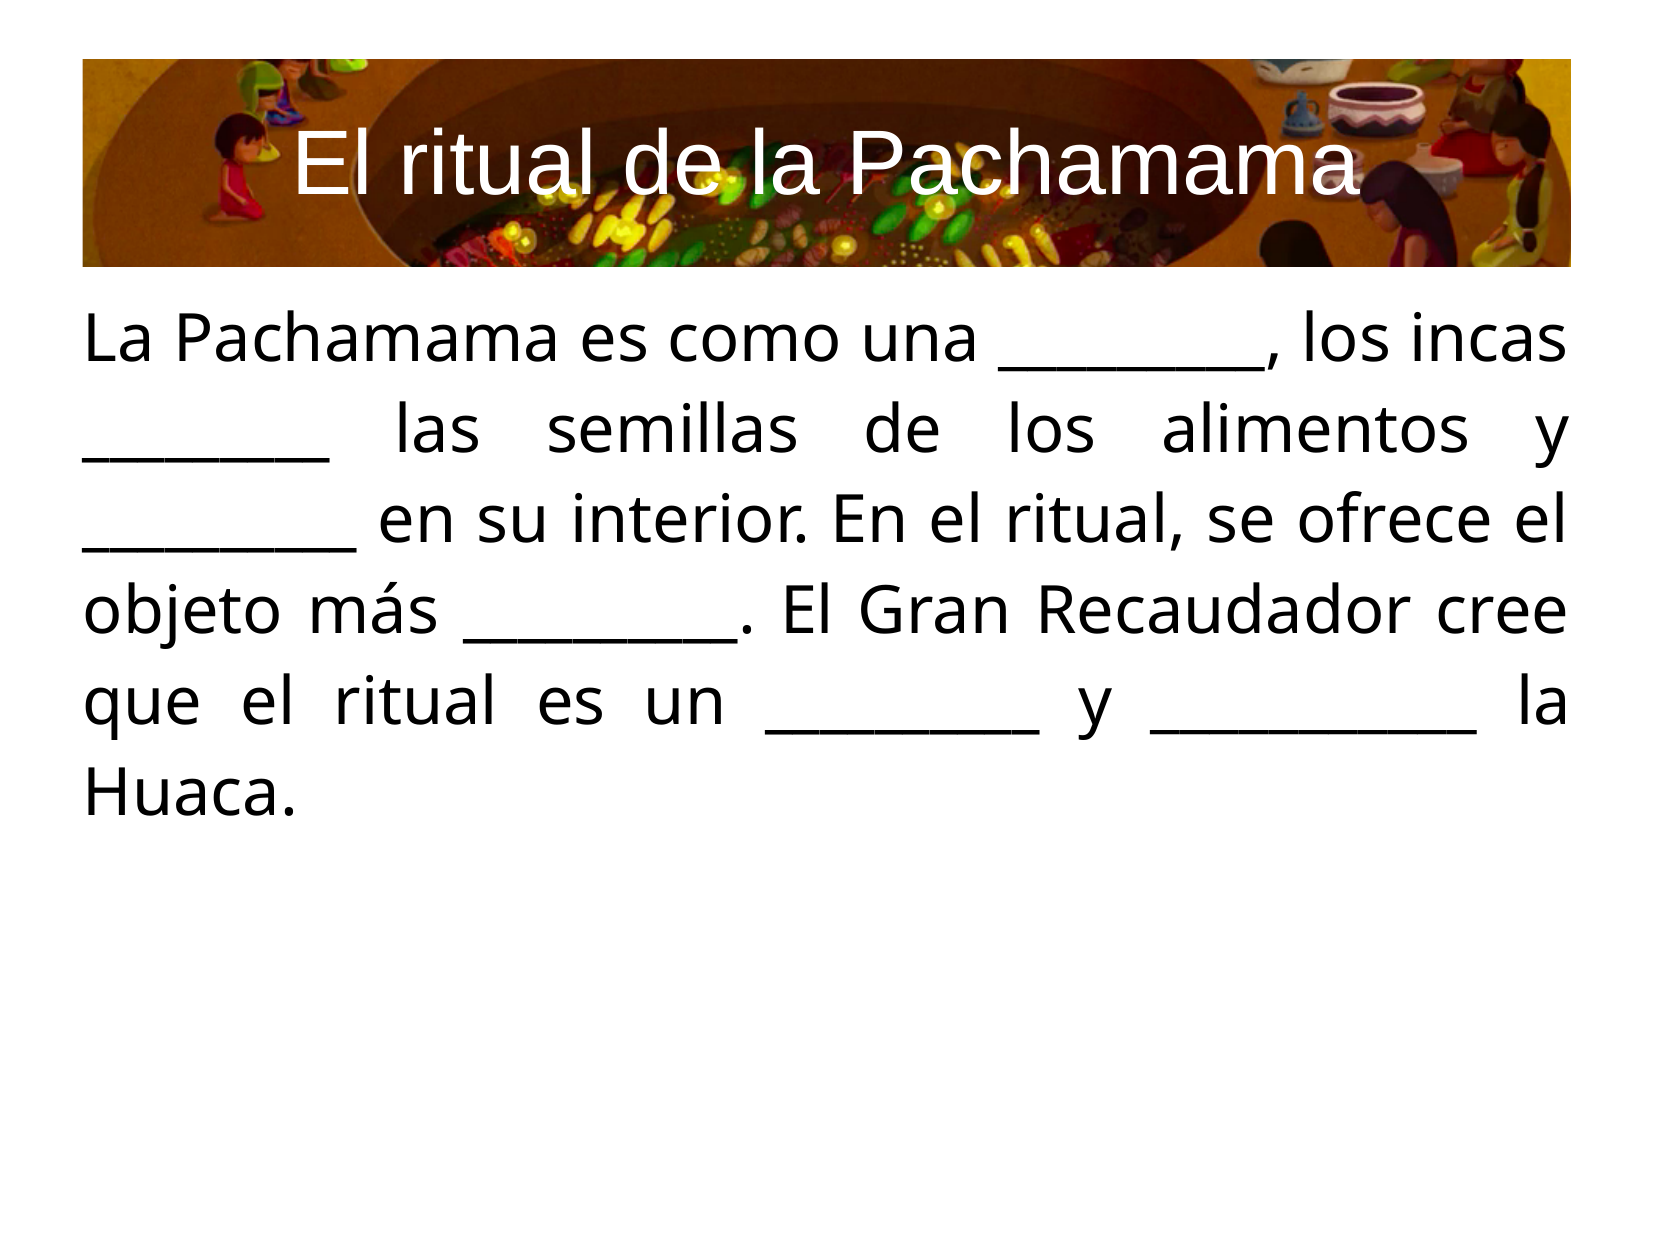

# El ritual de la Pachamama
La Pachamama es como una _________, los incas _________ las semillas de los alimentos y __________ en su interior. En el ritual, se ofrece el objeto más __________. El Gran Recaudador cree que el ritual es un __________ y ___________ la Huaca.